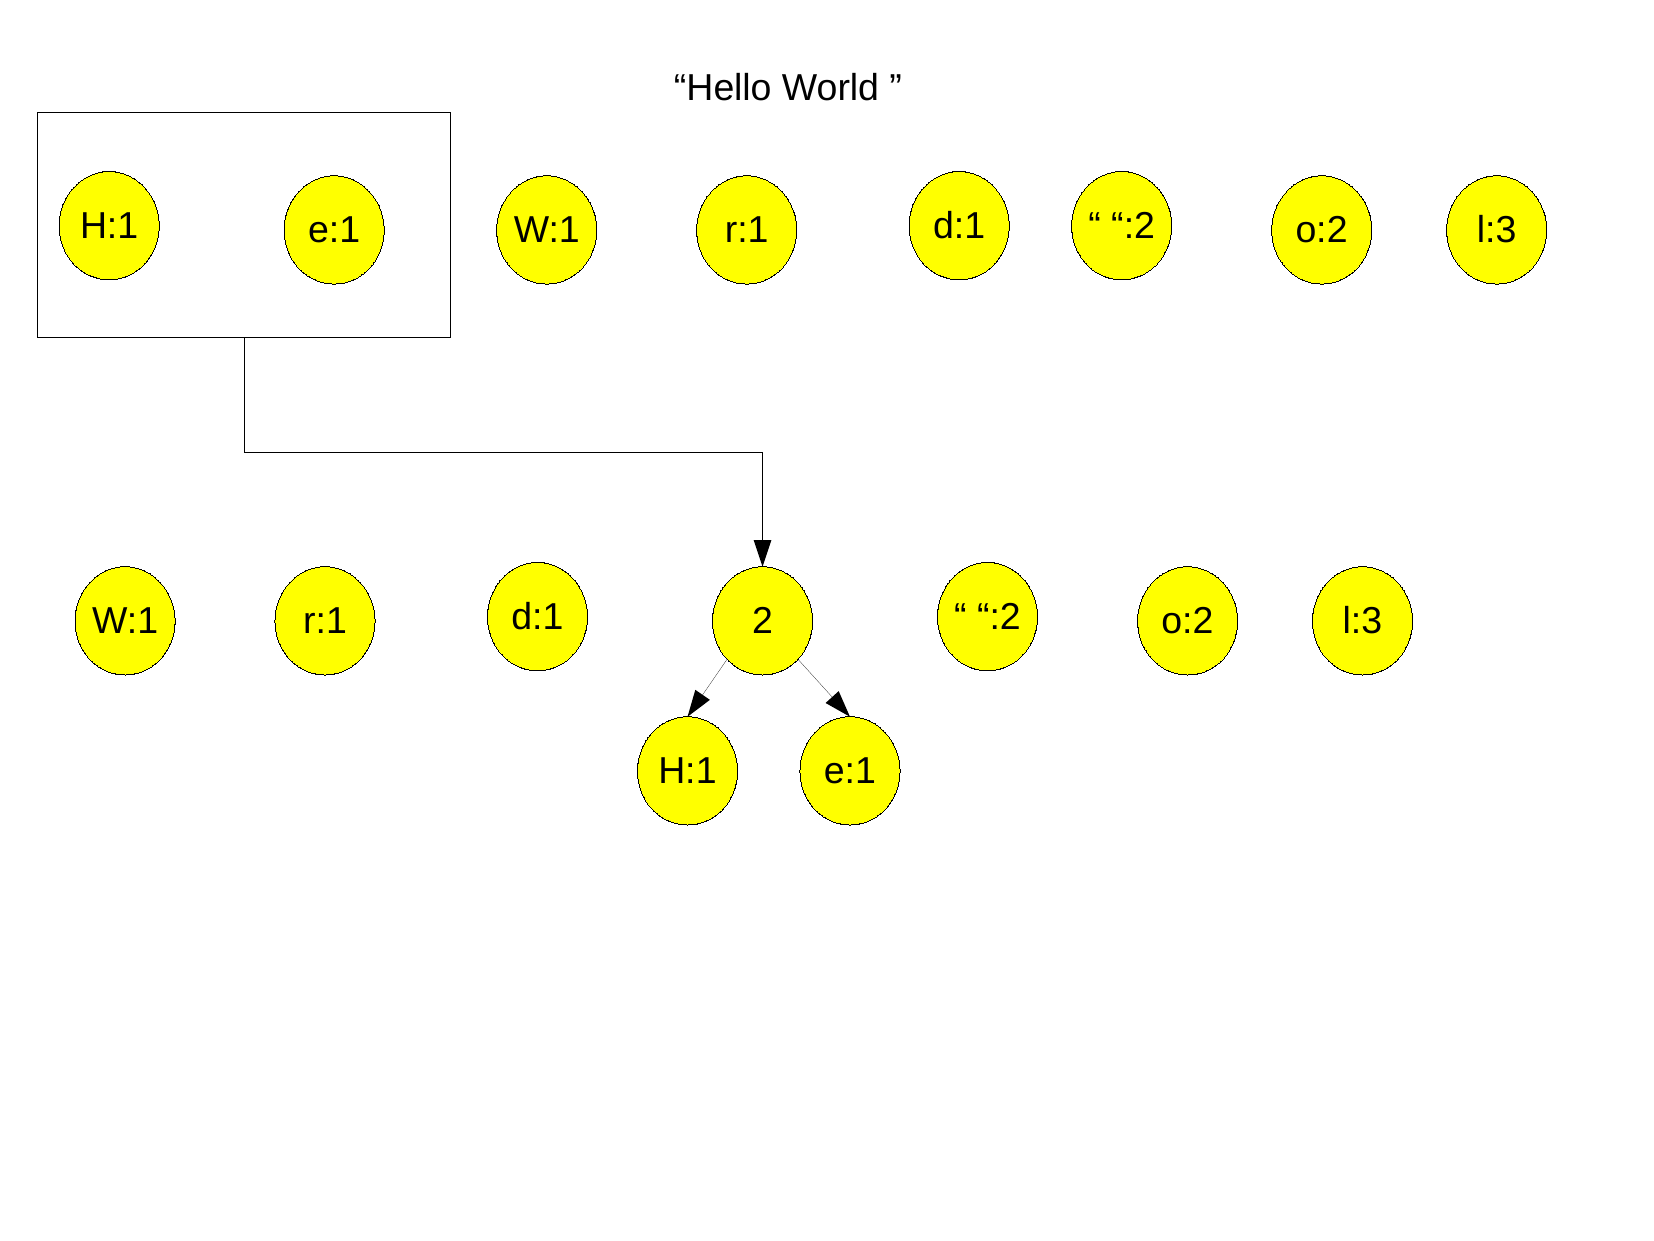

“Hello World ”
H:1
d:1
“ “:2
e:1
W:1
r:1
o:2
l:3
d:1
“ “:2
W:1
r:1
2
o:2
l:3
H:1
e:1